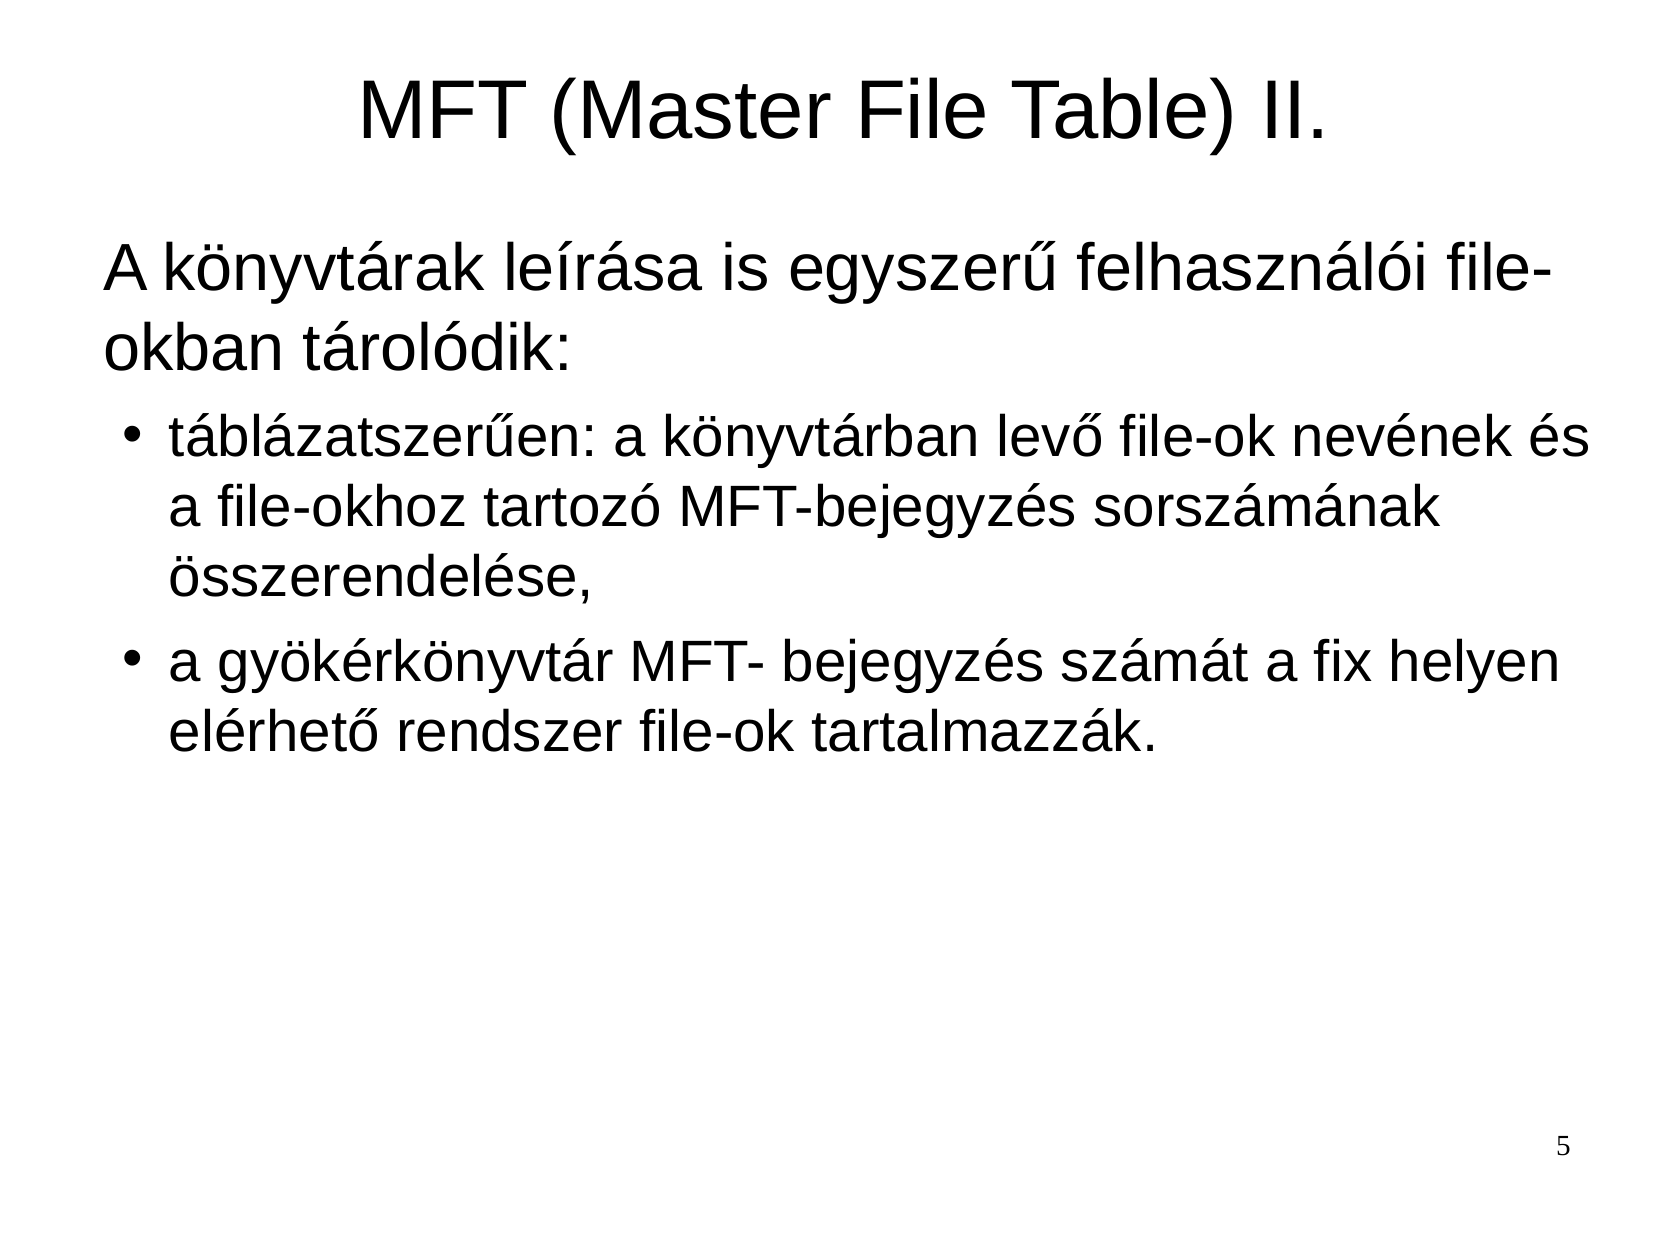

# MFT (Master File Table) II.
A könyvtárak leírása is egyszerű felhasználói file-okban tárolódik:
táblázatszerűen: a könyvtárban levő file-ok nevének és a file-okhoz tartozó MFT-bejegyzés sorszámának összerendelése,
a gyökérkönyvtár MFT- bejegyzés számát a fix helyen elérhető rendszer file-ok tartalmazzák.
5